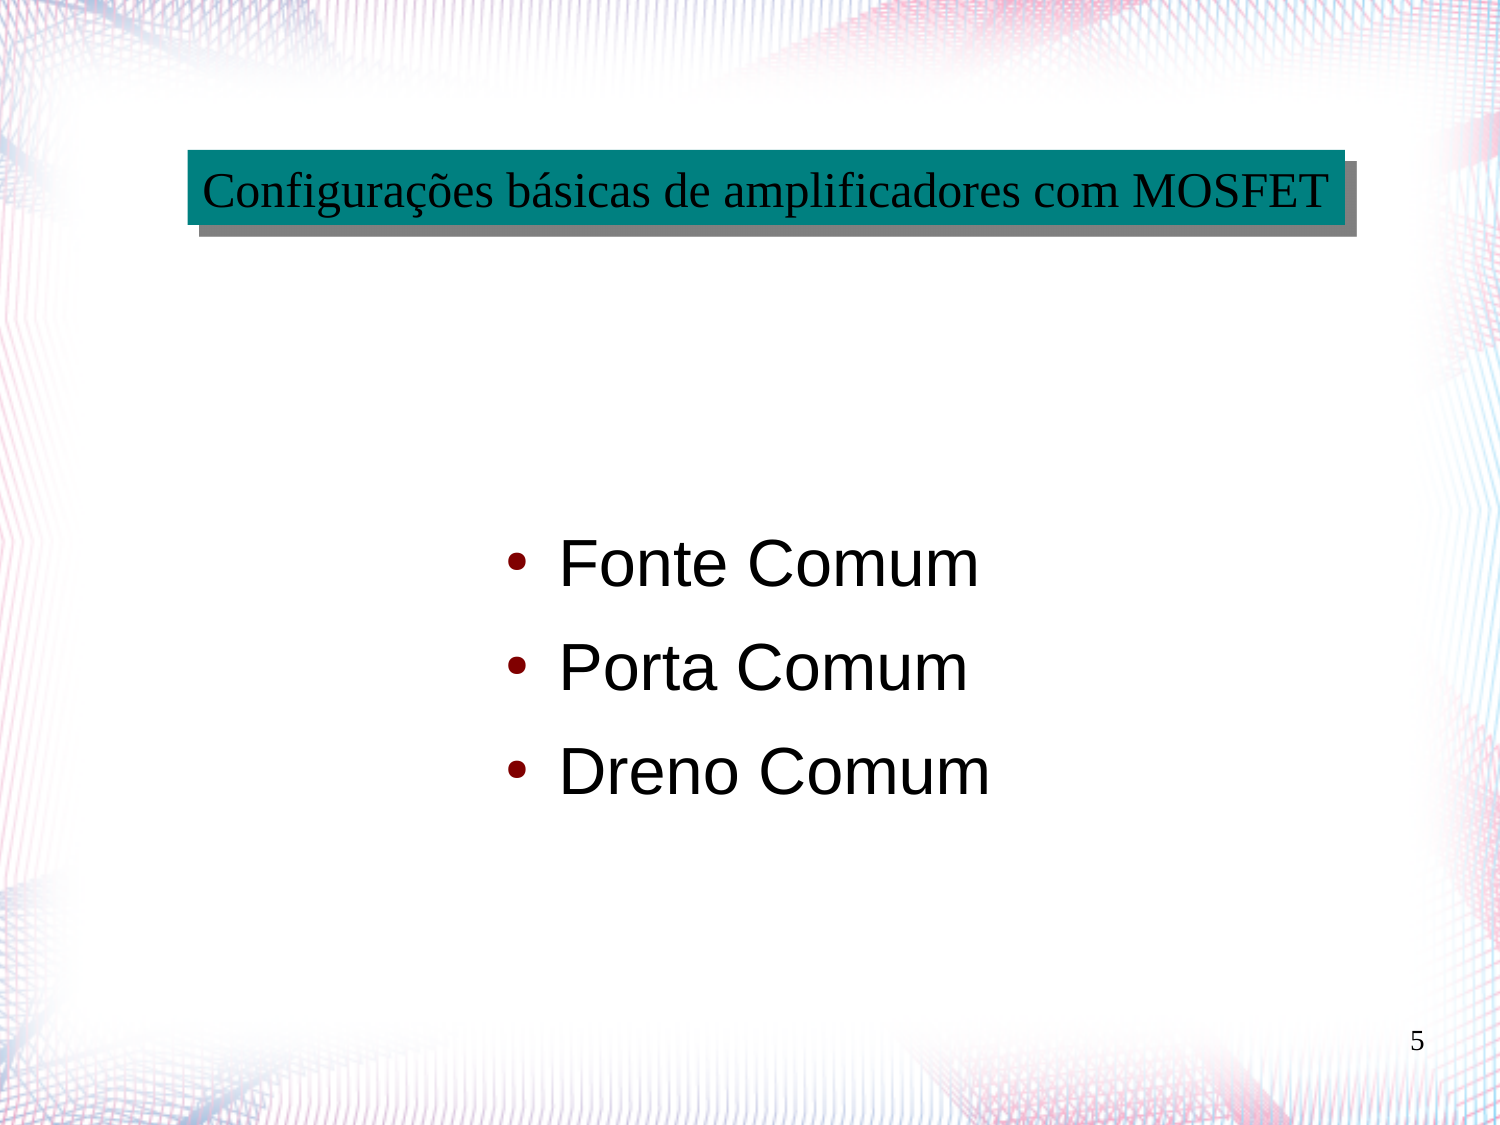

Configurações básicas de amplificadores com MOSFET
# Fonte Comum
Porta Comum
Dreno Comum
5